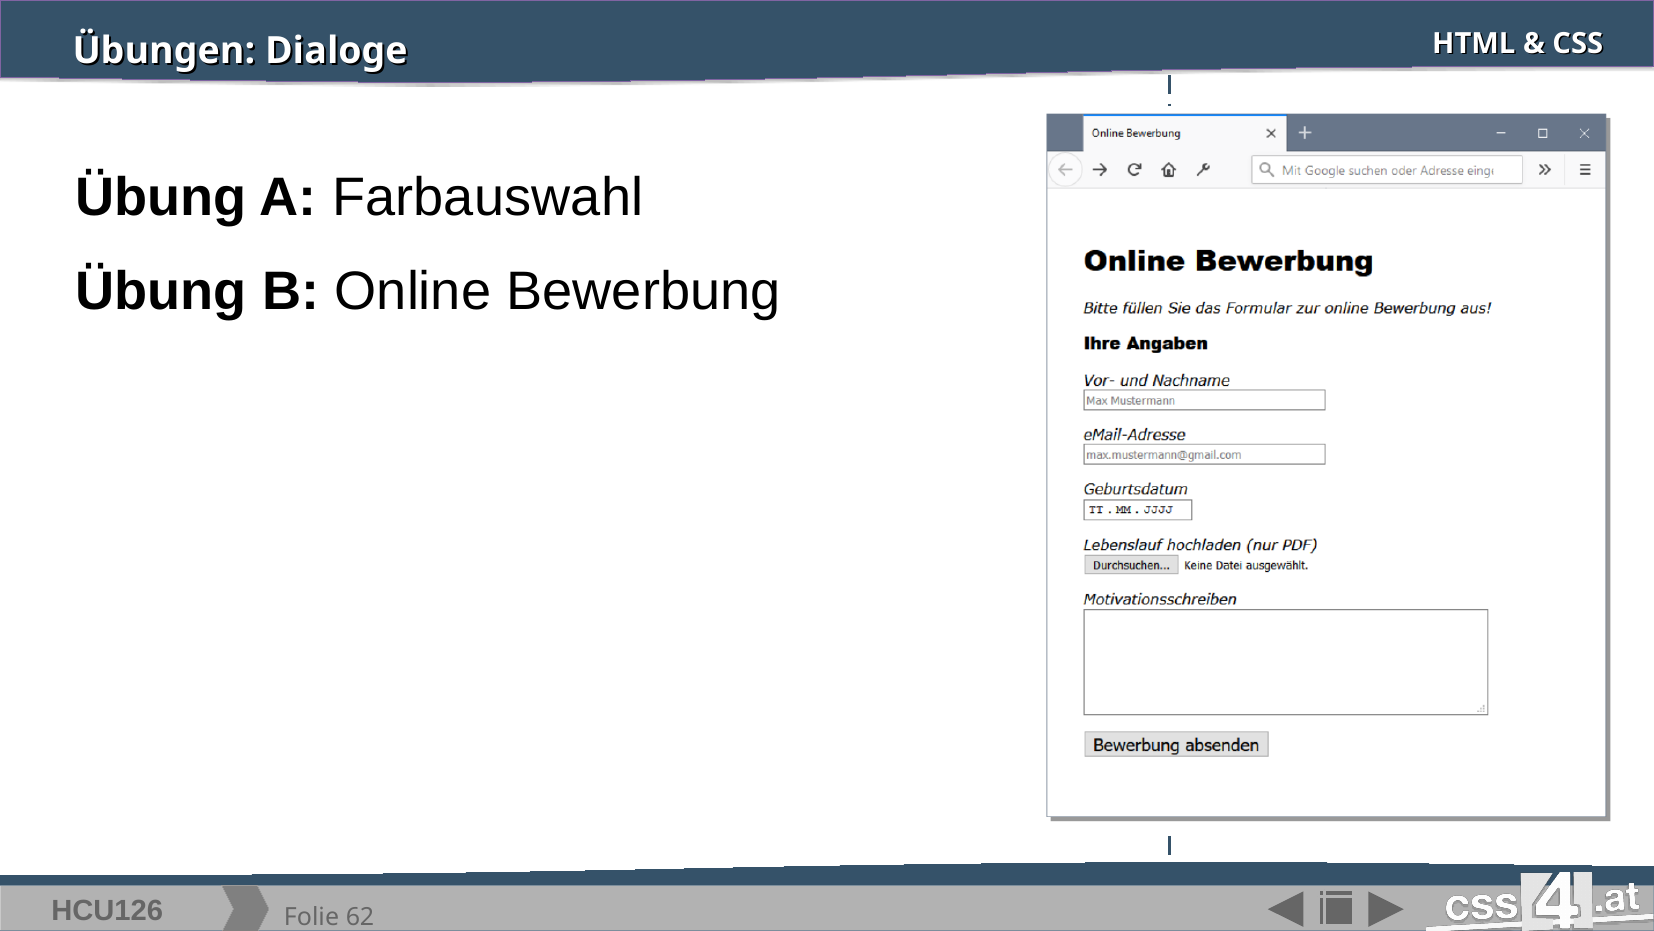

HTML & CSS
Übungen: Dialoge
Übung A: Farbauswahl
Übung B: Online Bewerbung
HCU126
Folie